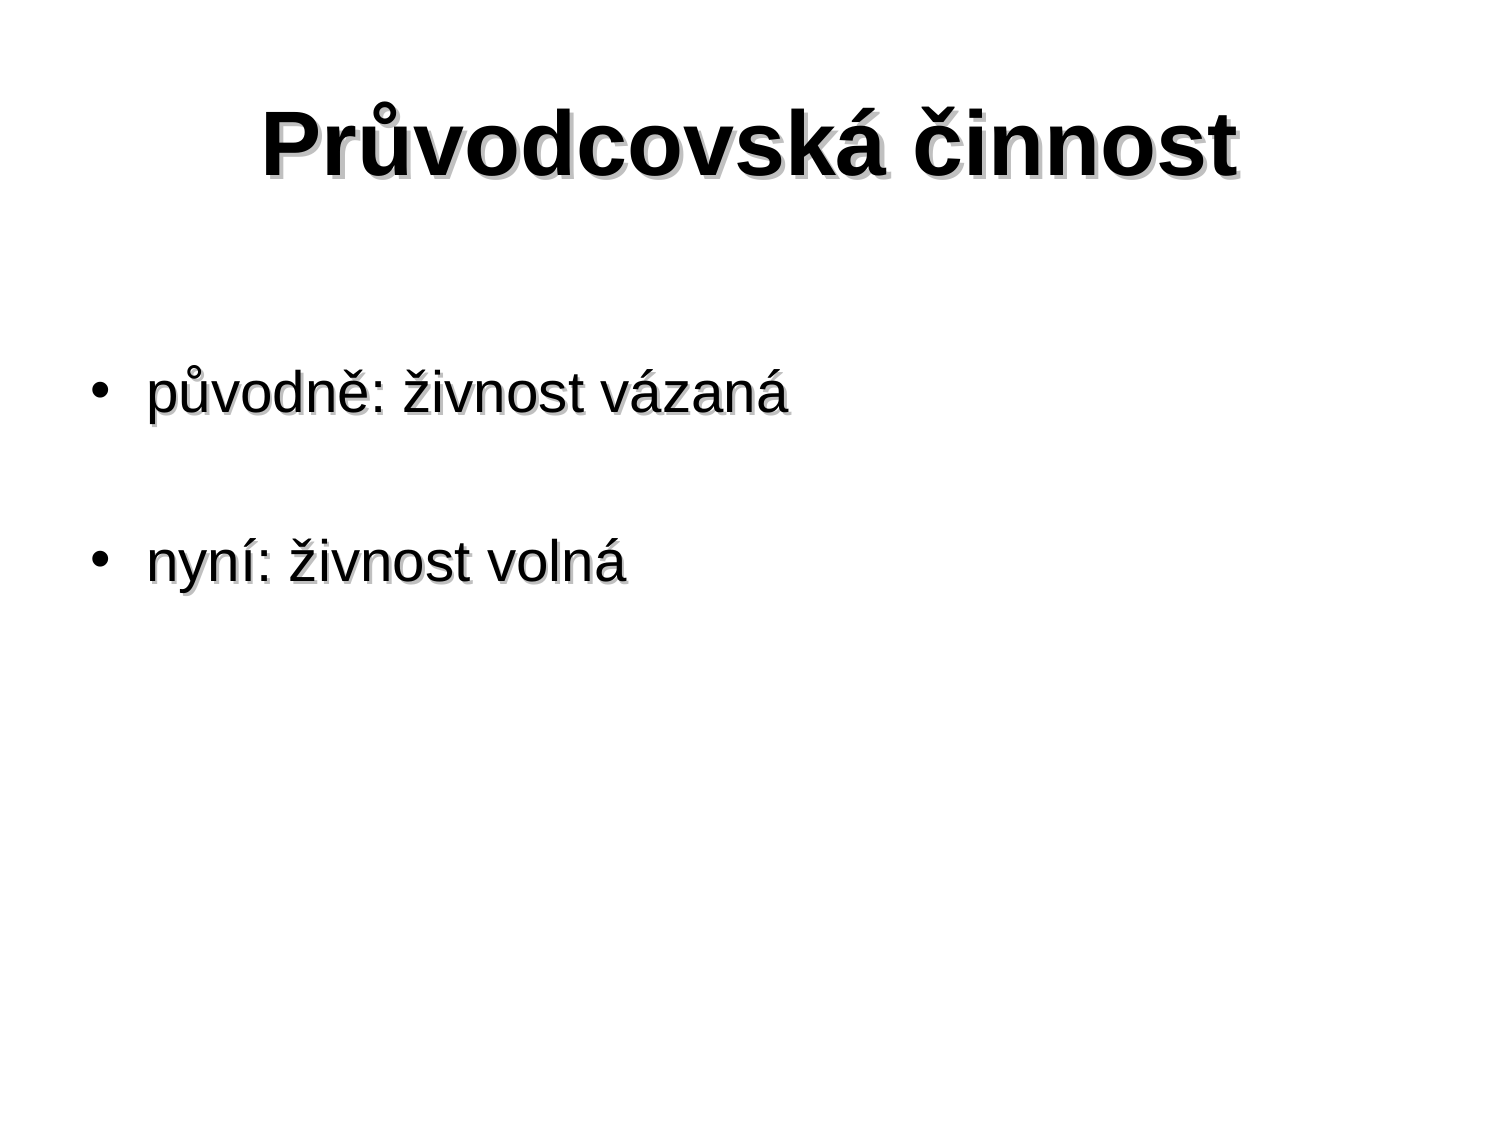

# Průvodcovská činnost
původně: živnost vázaná
nyní: živnost volná